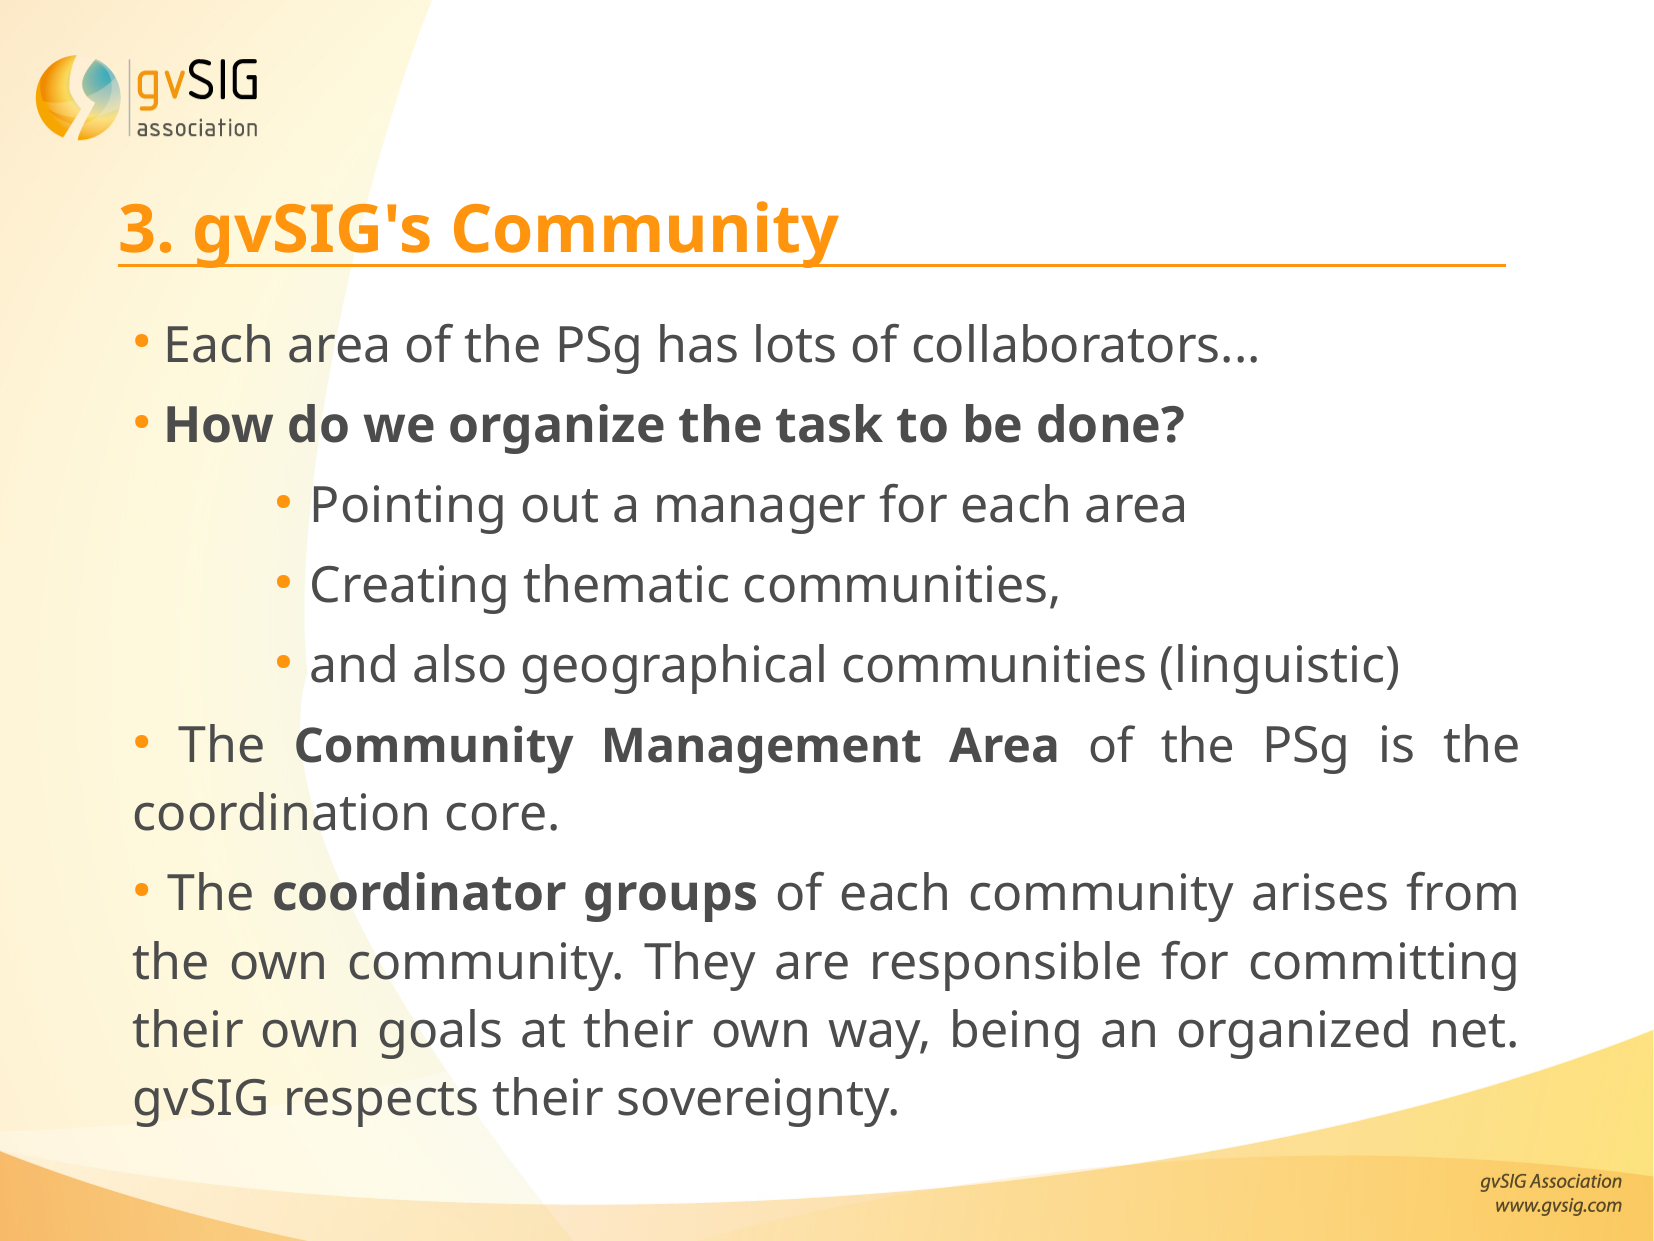

# 3. gvSIG's Community
 Each area of the PSg has lots of collaborators...
 How do we organize the task to be done?
Pointing out a manager for each area
Creating thematic communities,
and also geographical communities (linguistic)
 The Community Management Area of the PSg is the coordination core.
 The coordinator groups of each community arises from the own community. They are responsible for committing their own goals at their own way, being an organized net. gvSIG respects their sovereignty.